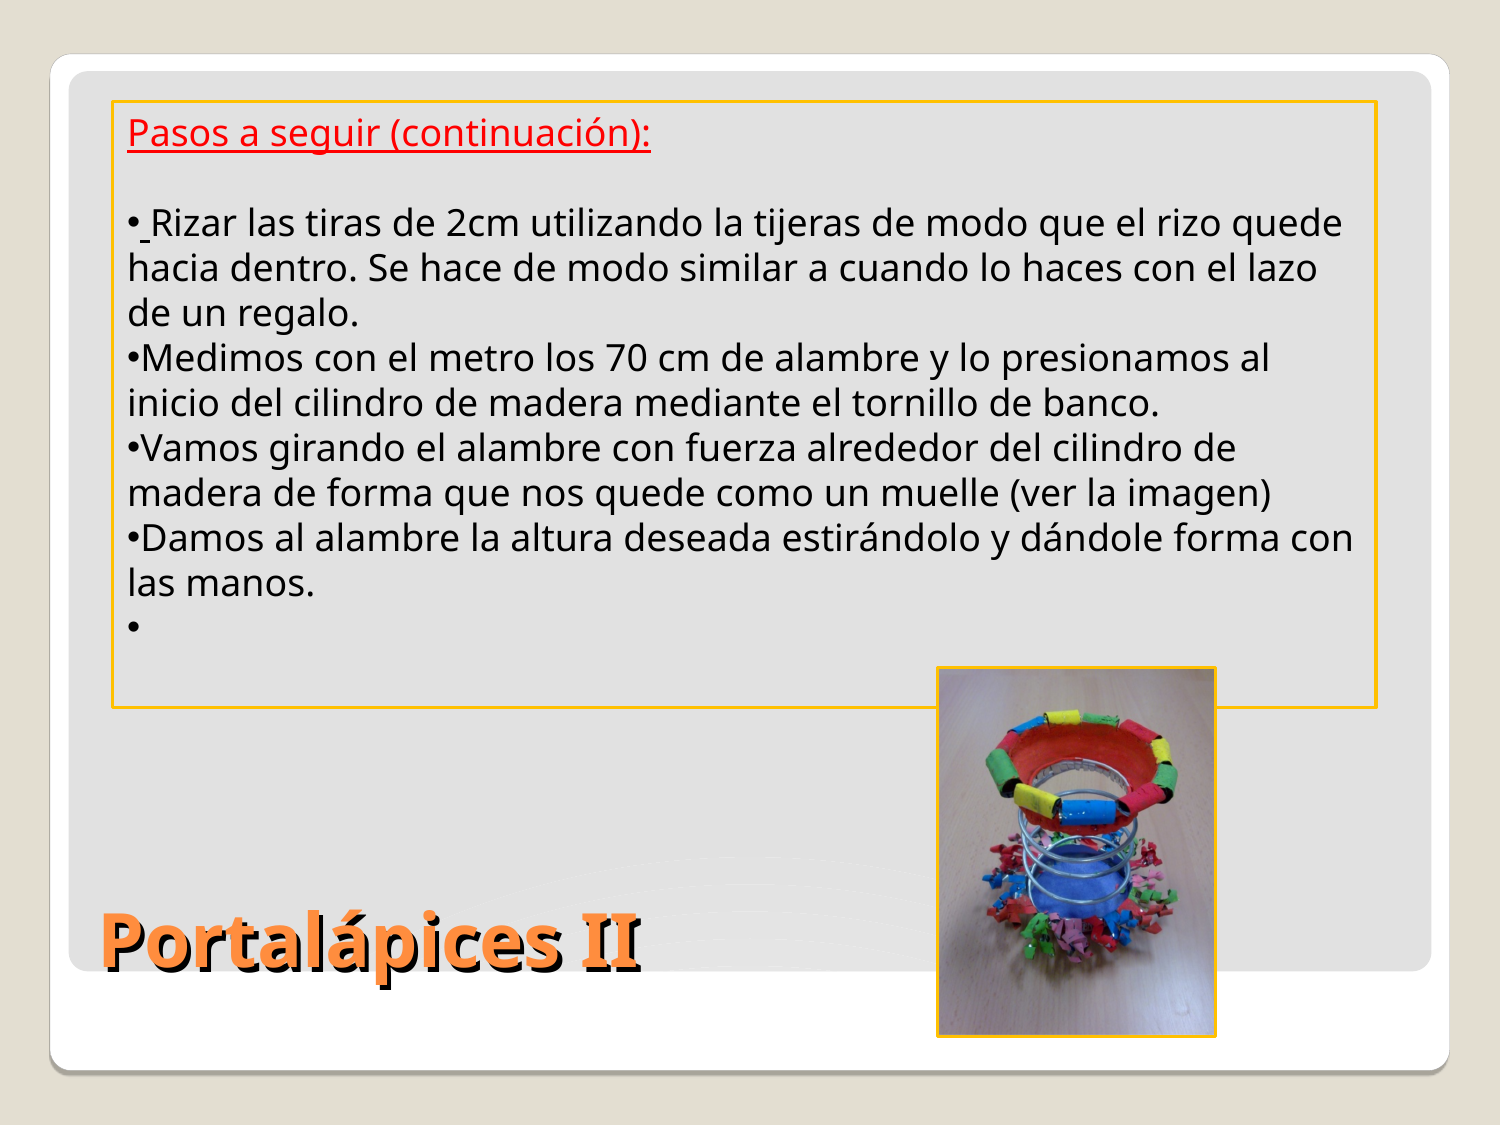

Pasos a seguir (continuación):
 Rizar las tiras de 2cm utilizando la tijeras de modo que el rizo quede hacia dentro. Se hace de modo similar a cuando lo haces con el lazo de un regalo.
Medimos con el metro los 70 cm de alambre y lo presionamos al inicio del cilindro de madera mediante el tornillo de banco.
Vamos girando el alambre con fuerza alrededor del cilindro de madera de forma que nos quede como un muelle (ver la imagen)
Damos al alambre la altura deseada estirándolo y dándole forma con las manos.
# Portalápices II